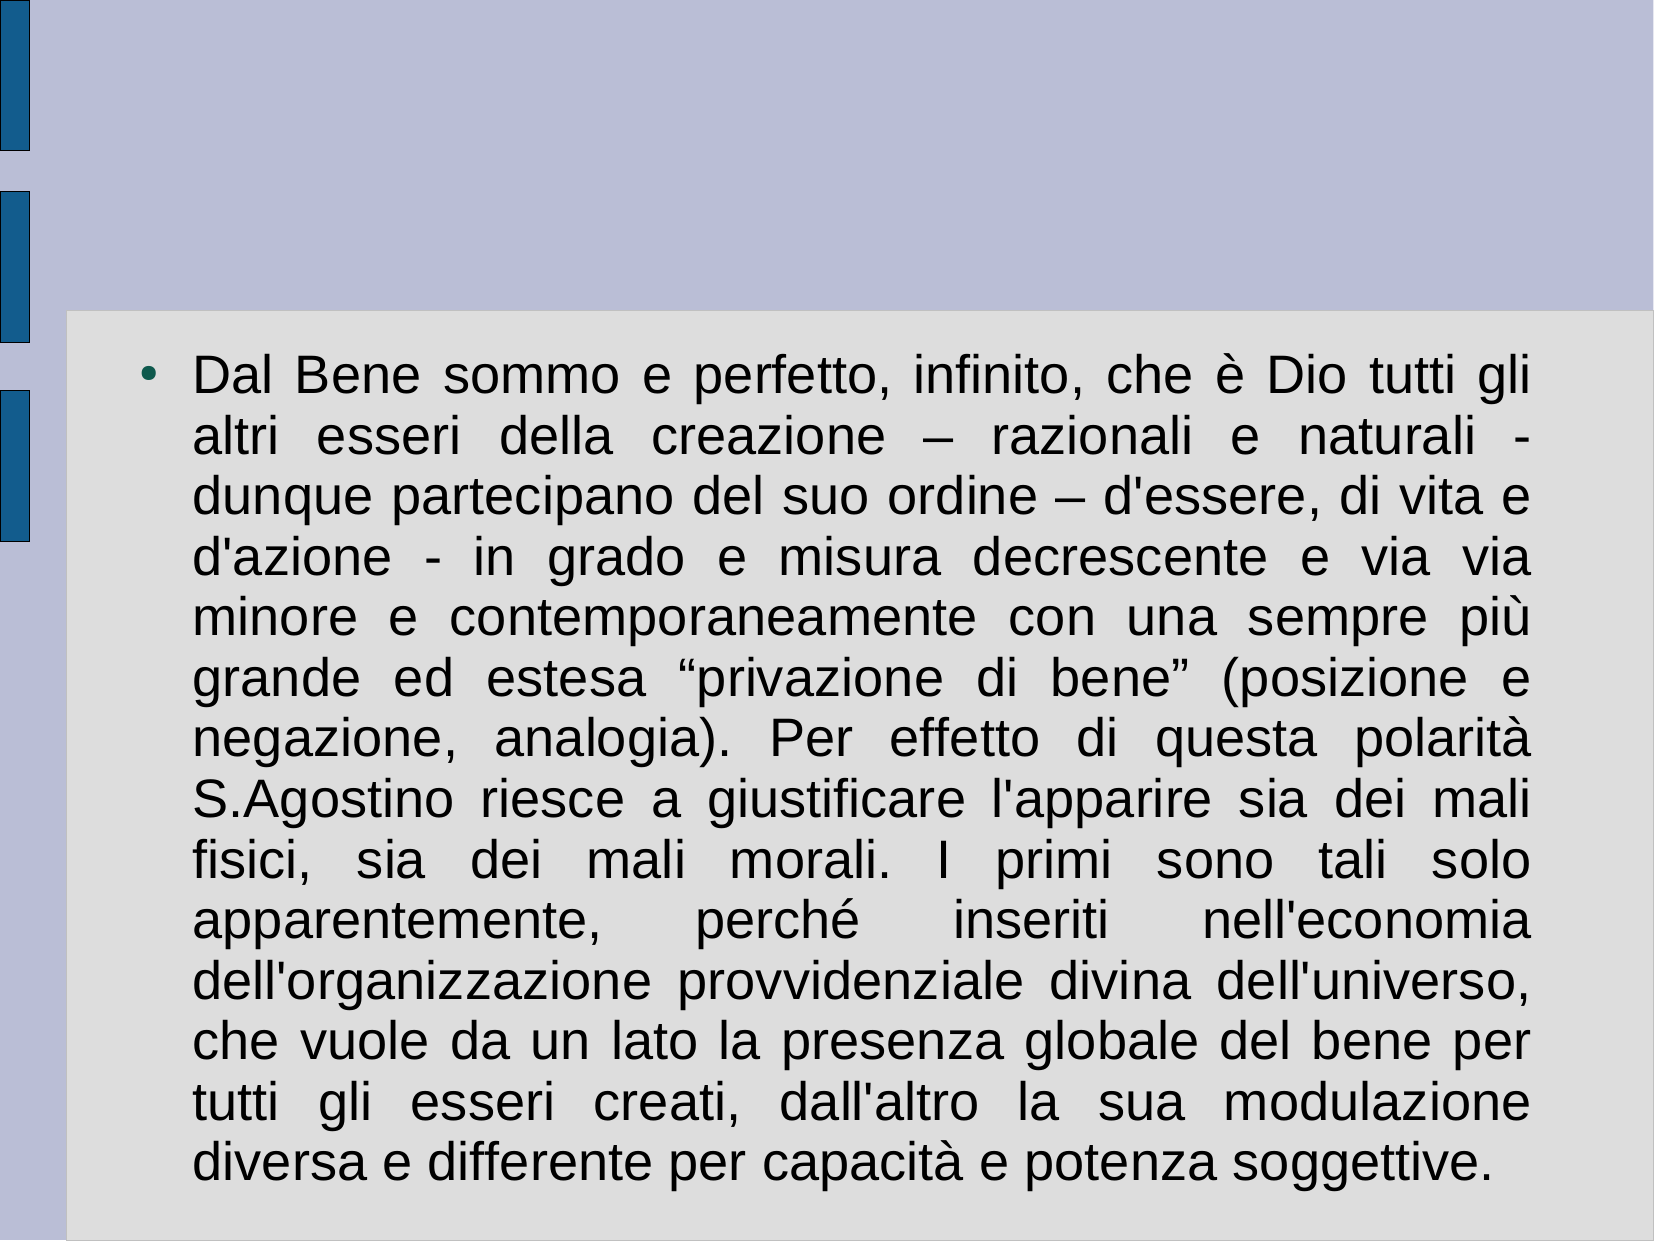

#
Dal Bene sommo e perfetto, infinito, che è Dio tutti gli altri esseri della creazione – razionali e naturali - dunque partecipano del suo ordine – d'essere, di vita e d'azione - in grado e misura decrescente e via via minore e contemporaneamente con una sempre più grande ed estesa “privazione di bene” (posizione e negazione, analogia). Per effetto di questa polarità S.Agostino riesce a giustificare l'apparire sia dei mali fisici, sia dei mali morali. I primi sono tali solo apparentemente, perché inseriti nell'economia dell'organizzazione provvidenziale divina dell'universo, che vuole da un lato la presenza globale del bene per tutti gli esseri creati, dall'altro la sua modulazione diversa e differente per capacità e potenza soggettive.